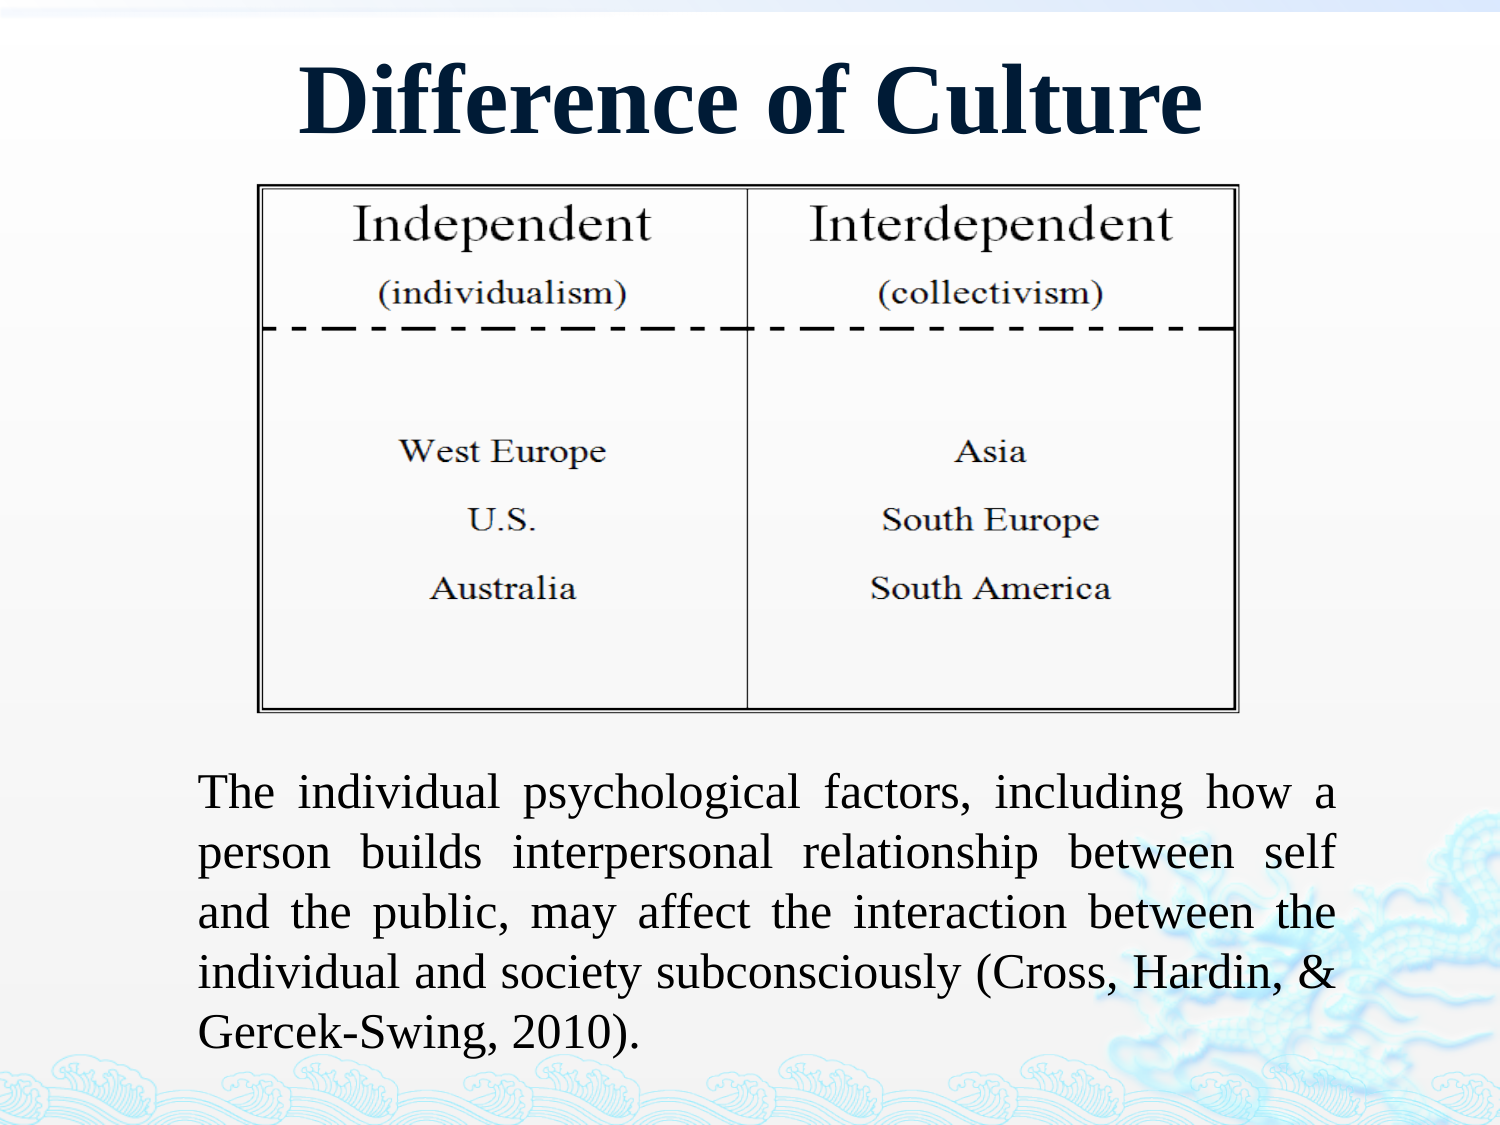

# Difference of Culture
The individual psychological factors, including how a person builds interpersonal relationship between self and the public, may affect the interaction between the individual and society subconsciously (Cross, Hardin, & Gercek-Swing, 2010).